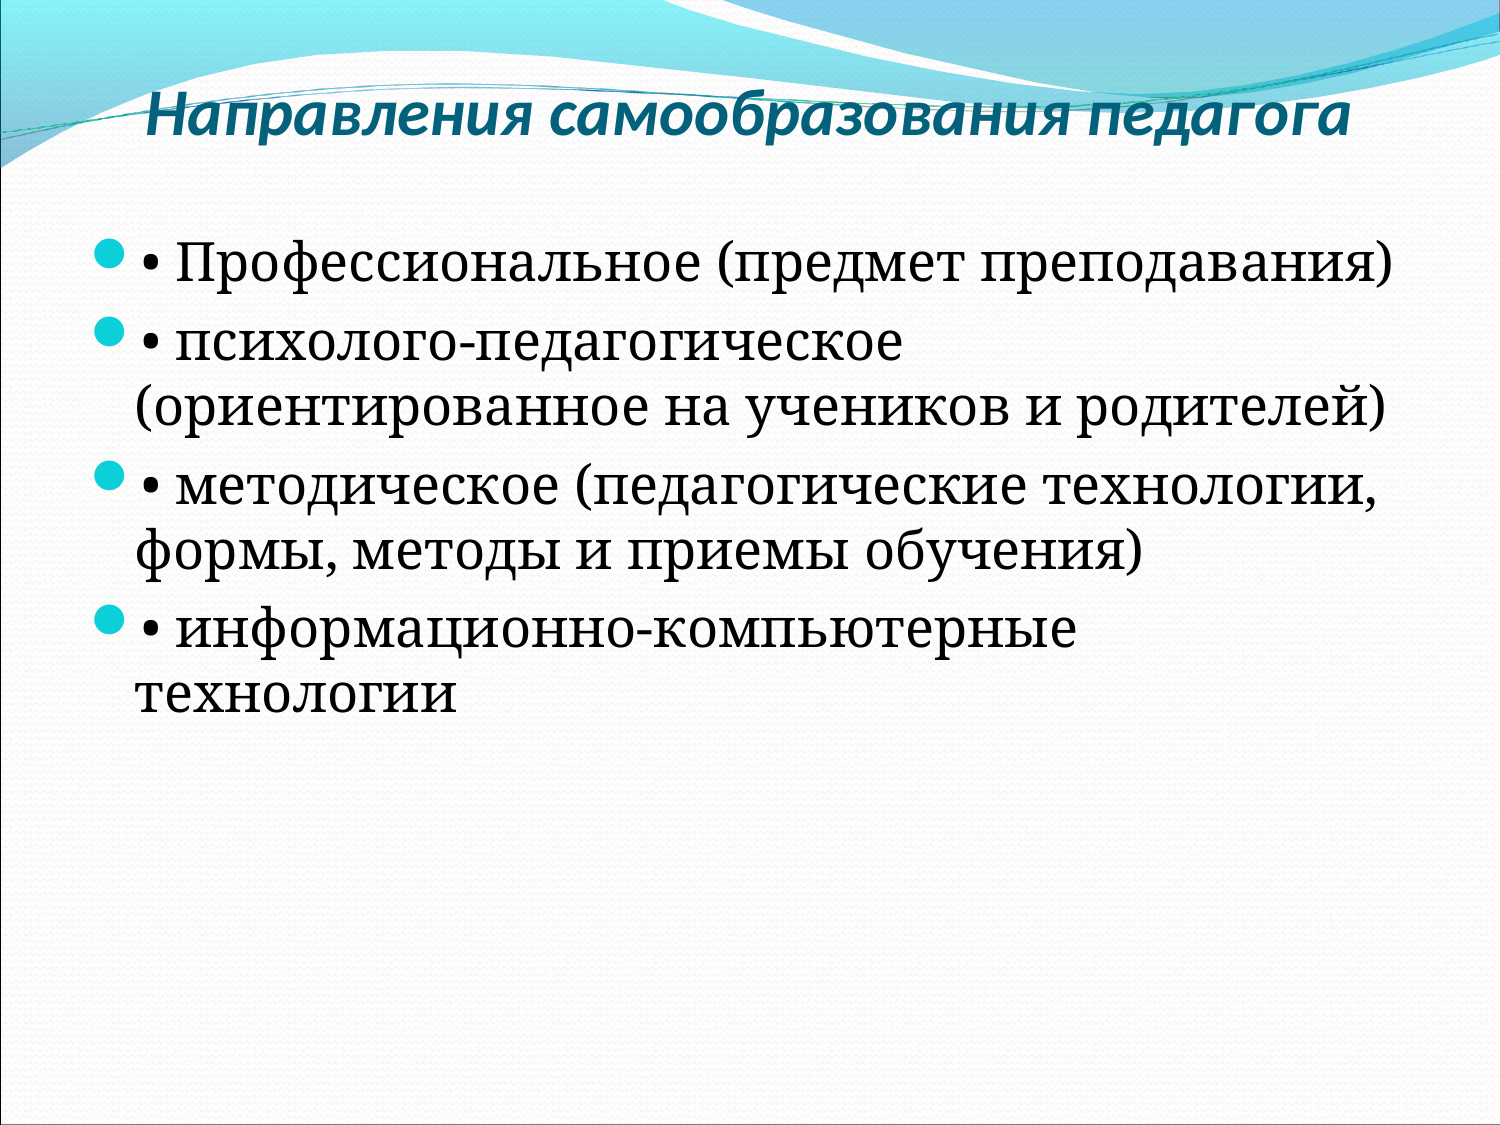

# Направления самообразования педагога
• Профессиональное (предмет преподавания)
• психолого-педагогическое (ориентированное на учеников и родителей)
• методическое (педагогические технологии, формы, методы и приемы обучения)
• информационно-компьютерные технологии